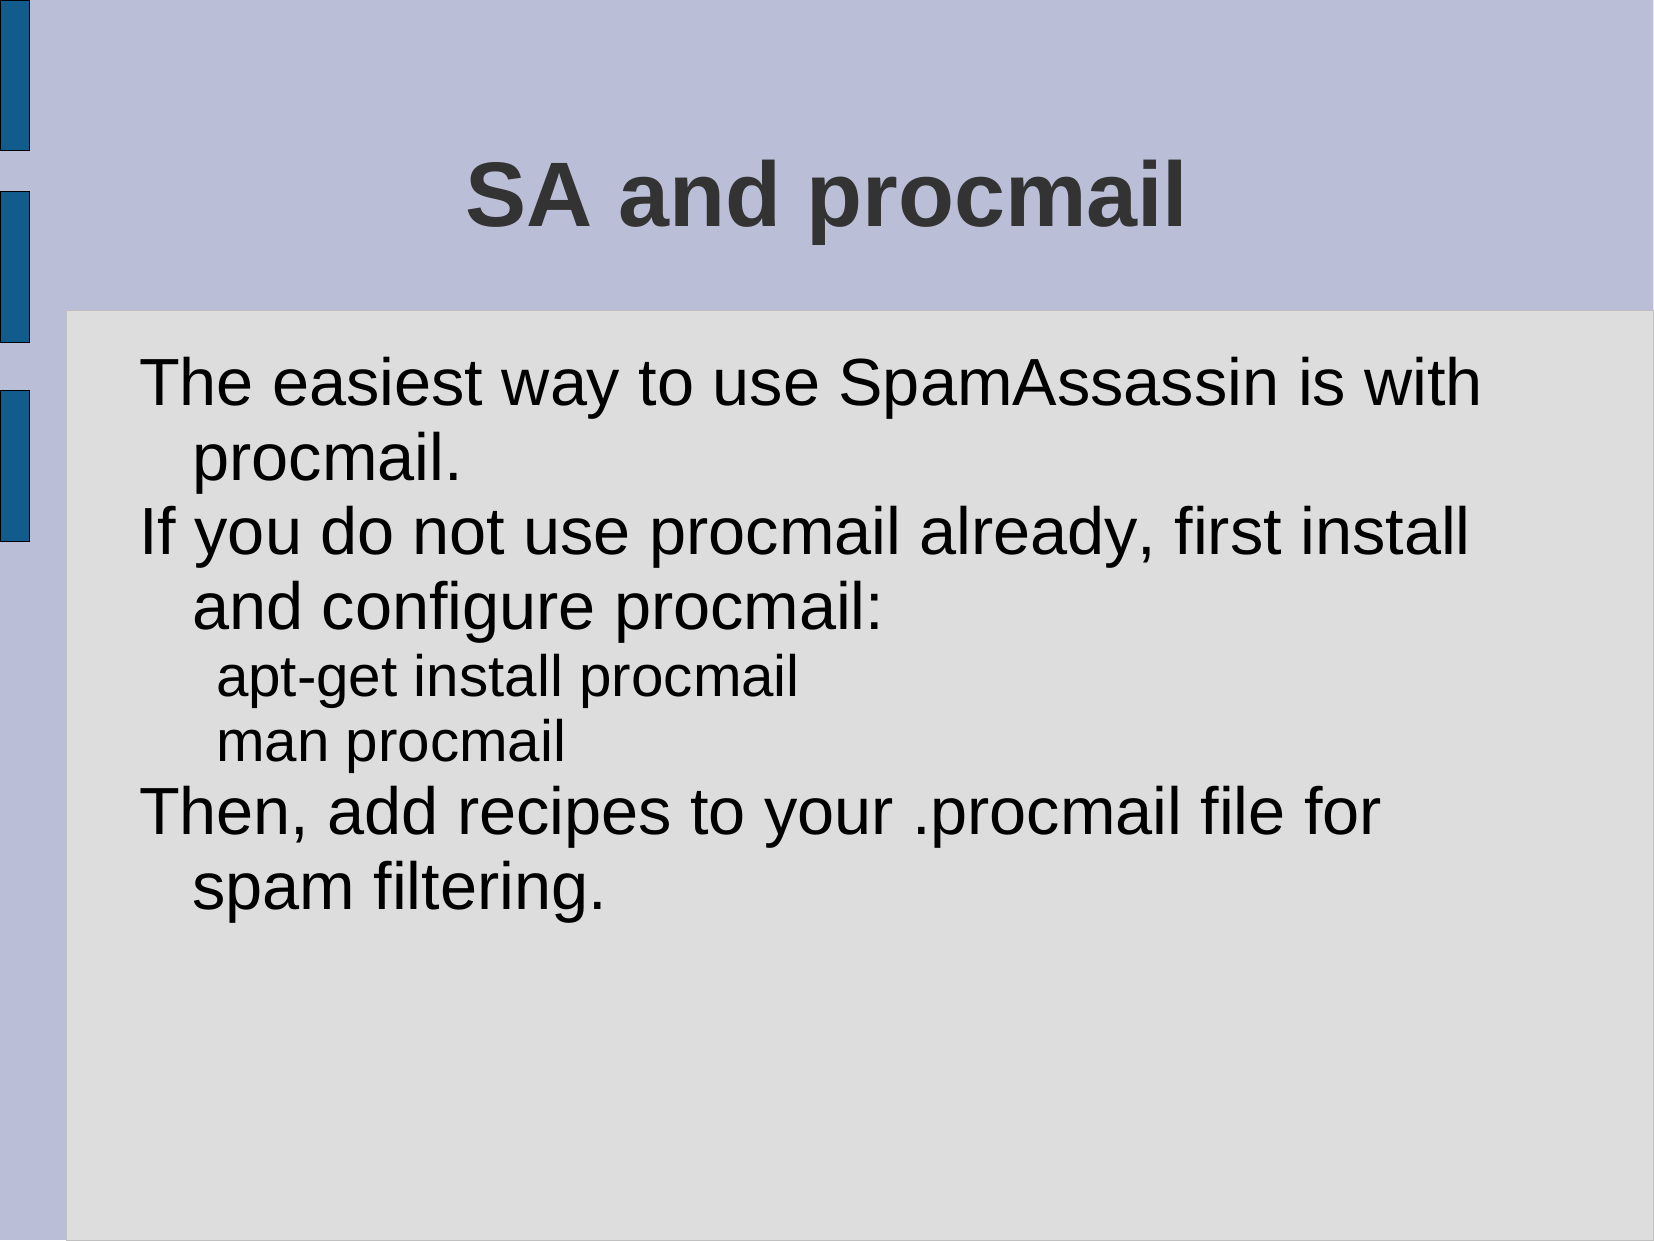

# SA and procmail
The easiest way to use SpamAssassin is with procmail.
If you do not use procmail already, first install and configure procmail:
apt-get install procmail
man procmail
Then, add recipes to your .procmail file for spam filtering.